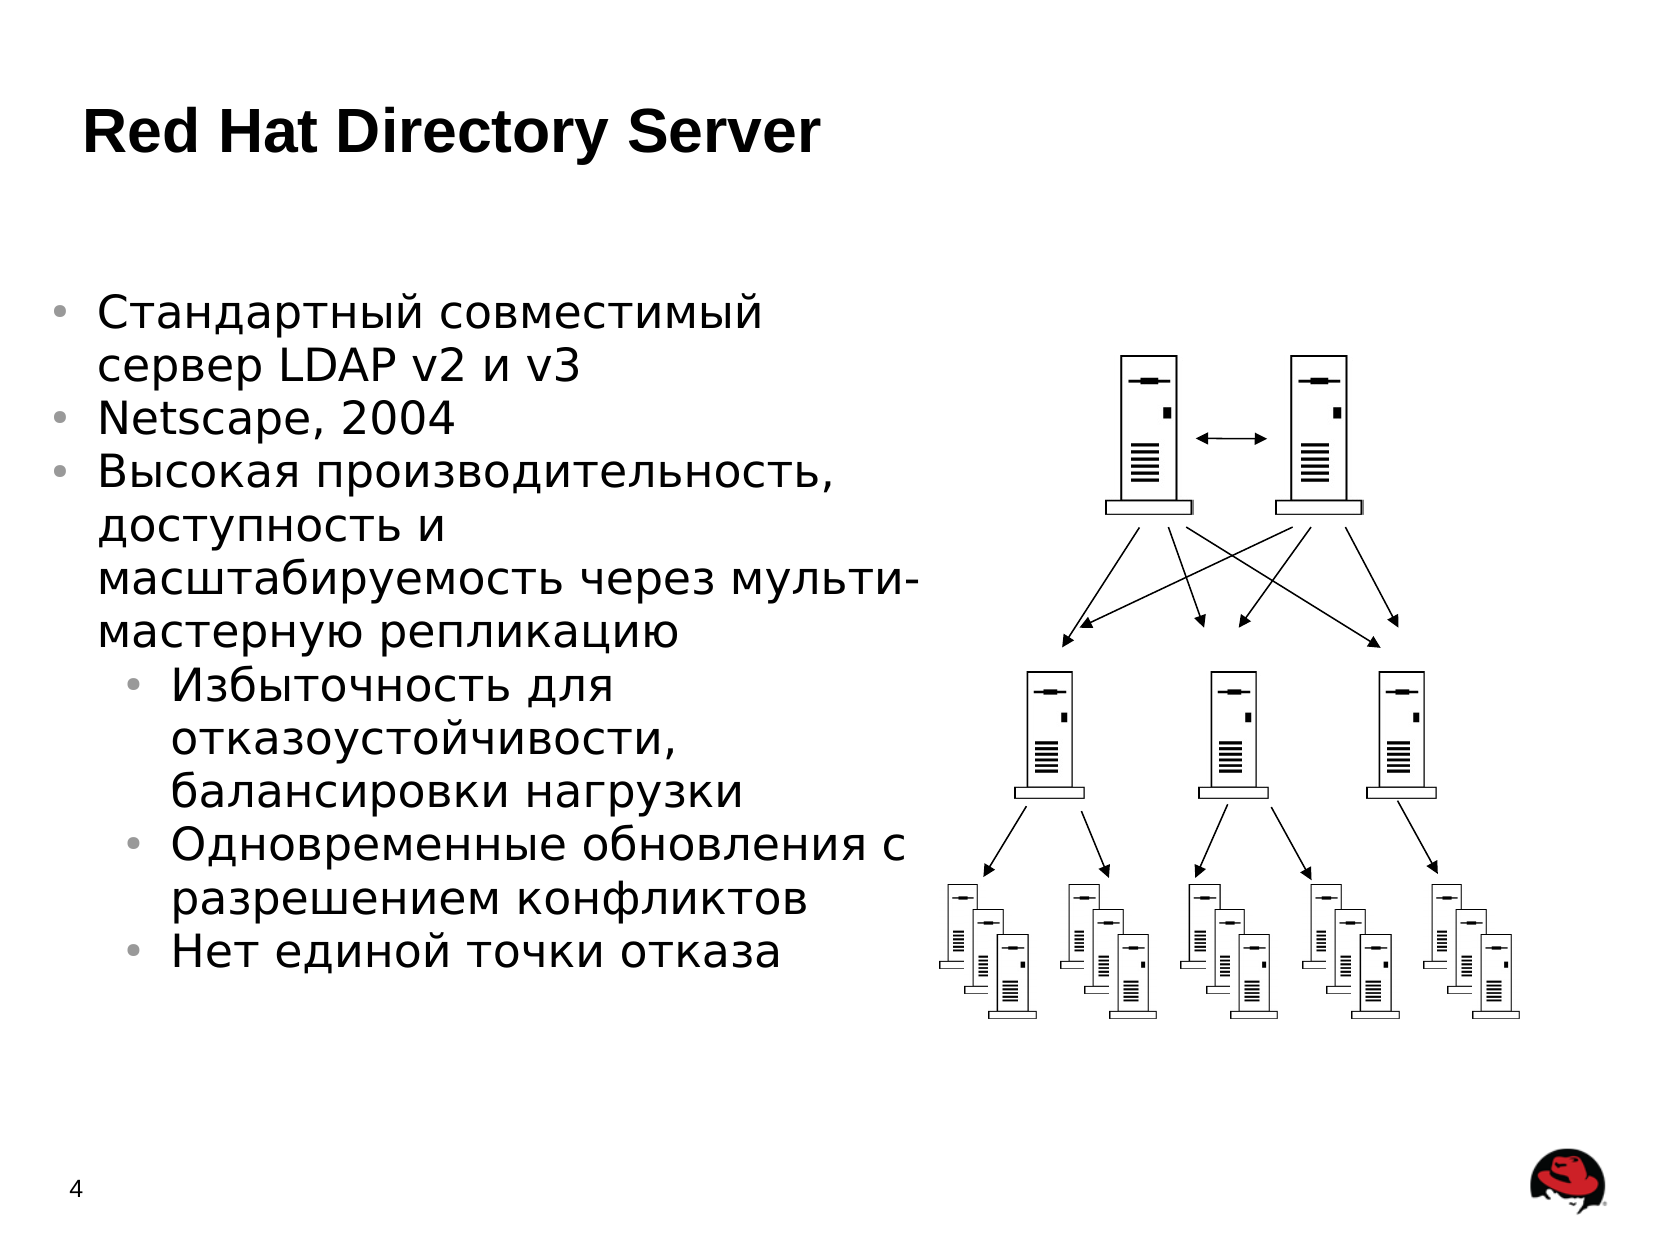

# Red Hat Directory Server
Стандартный совместимый сервер LDAP v2 и v3
Netscape, 2004
Высокая производительность, доступность и масштабируемость через мульти-мастерную репликацию
Избыточность для отказоустойчивости, балансировки нагрузки
Одновременные обновления с разрешением конфликтов
Нет единой точки отказа